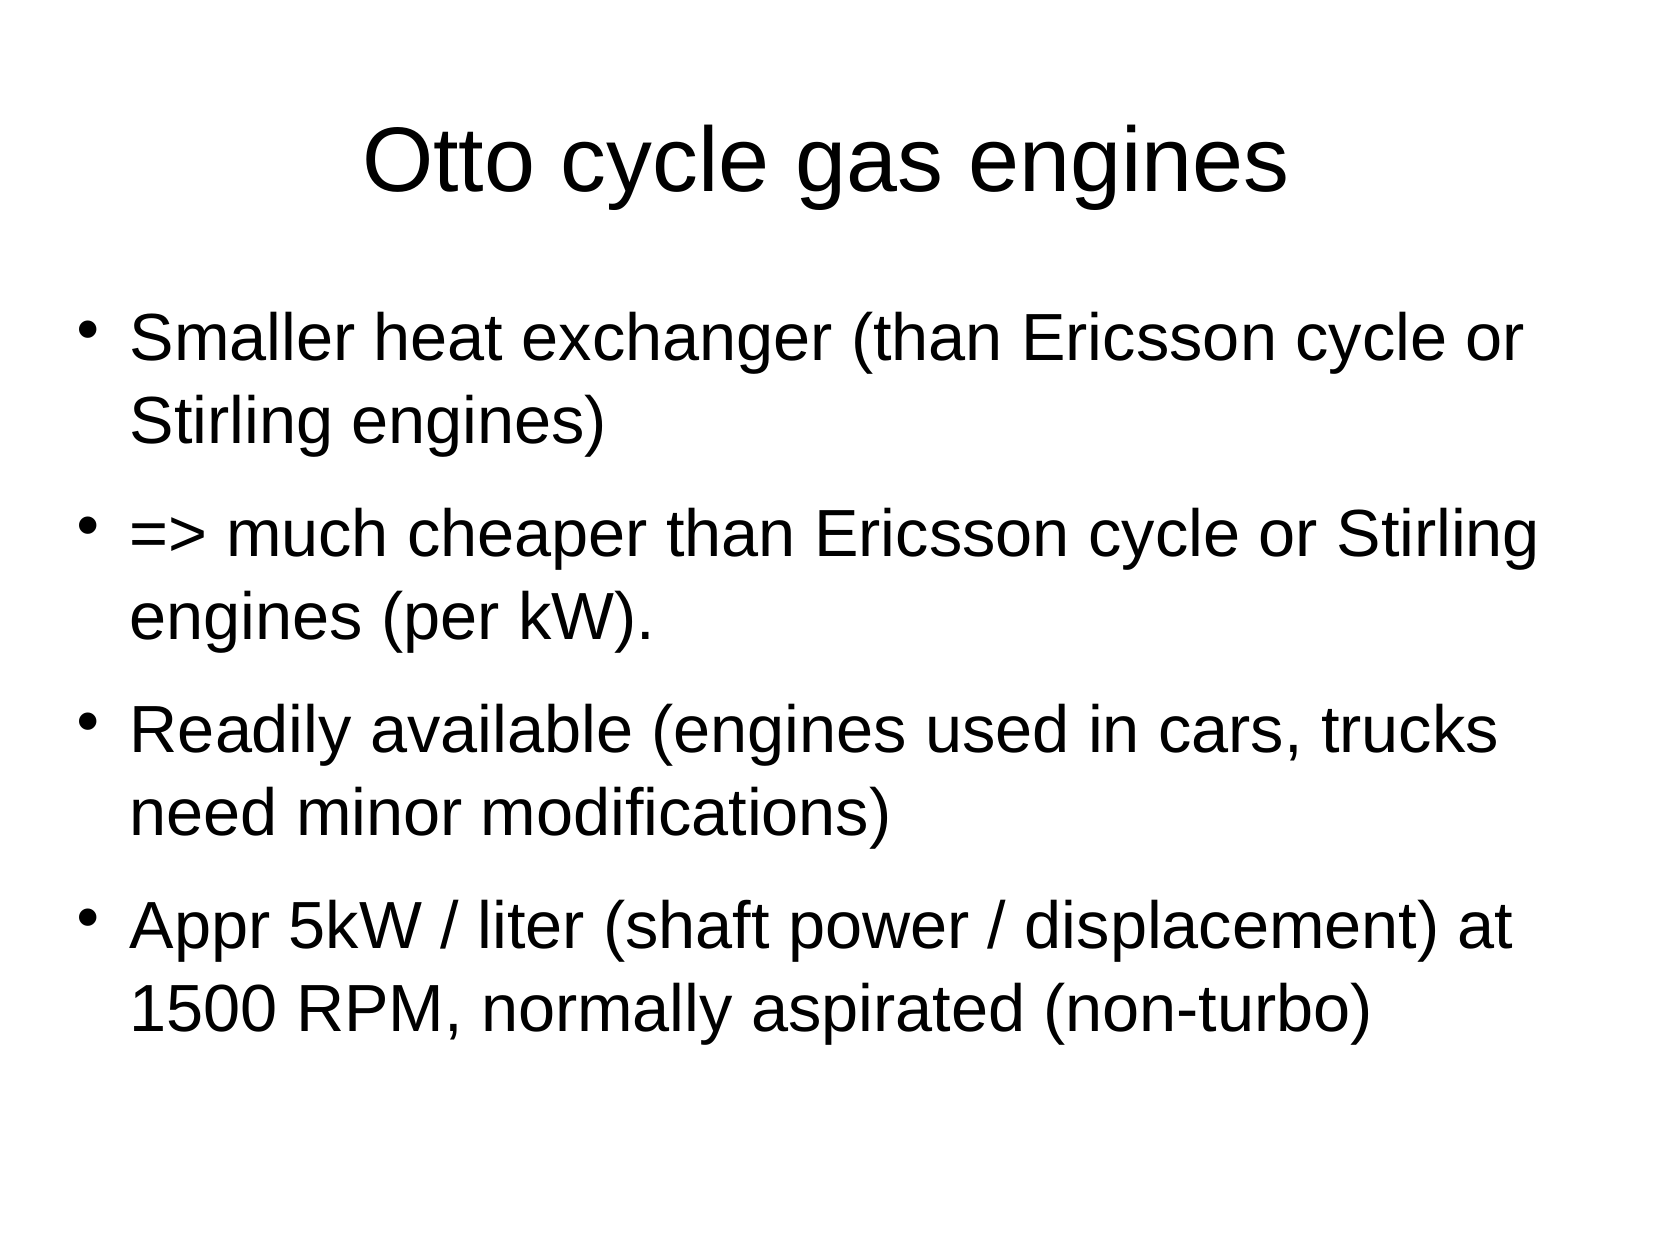

# Otto cycle gas engines
Smaller heat exchanger (than Ericsson cycle or Stirling engines)
=> much cheaper than Ericsson cycle or Stirling engines (per kW).
Readily available (engines used in cars, trucks need minor modifications)
Appr 5kW / liter (shaft power / displacement) at 1500 RPM, normally aspirated (non-turbo)